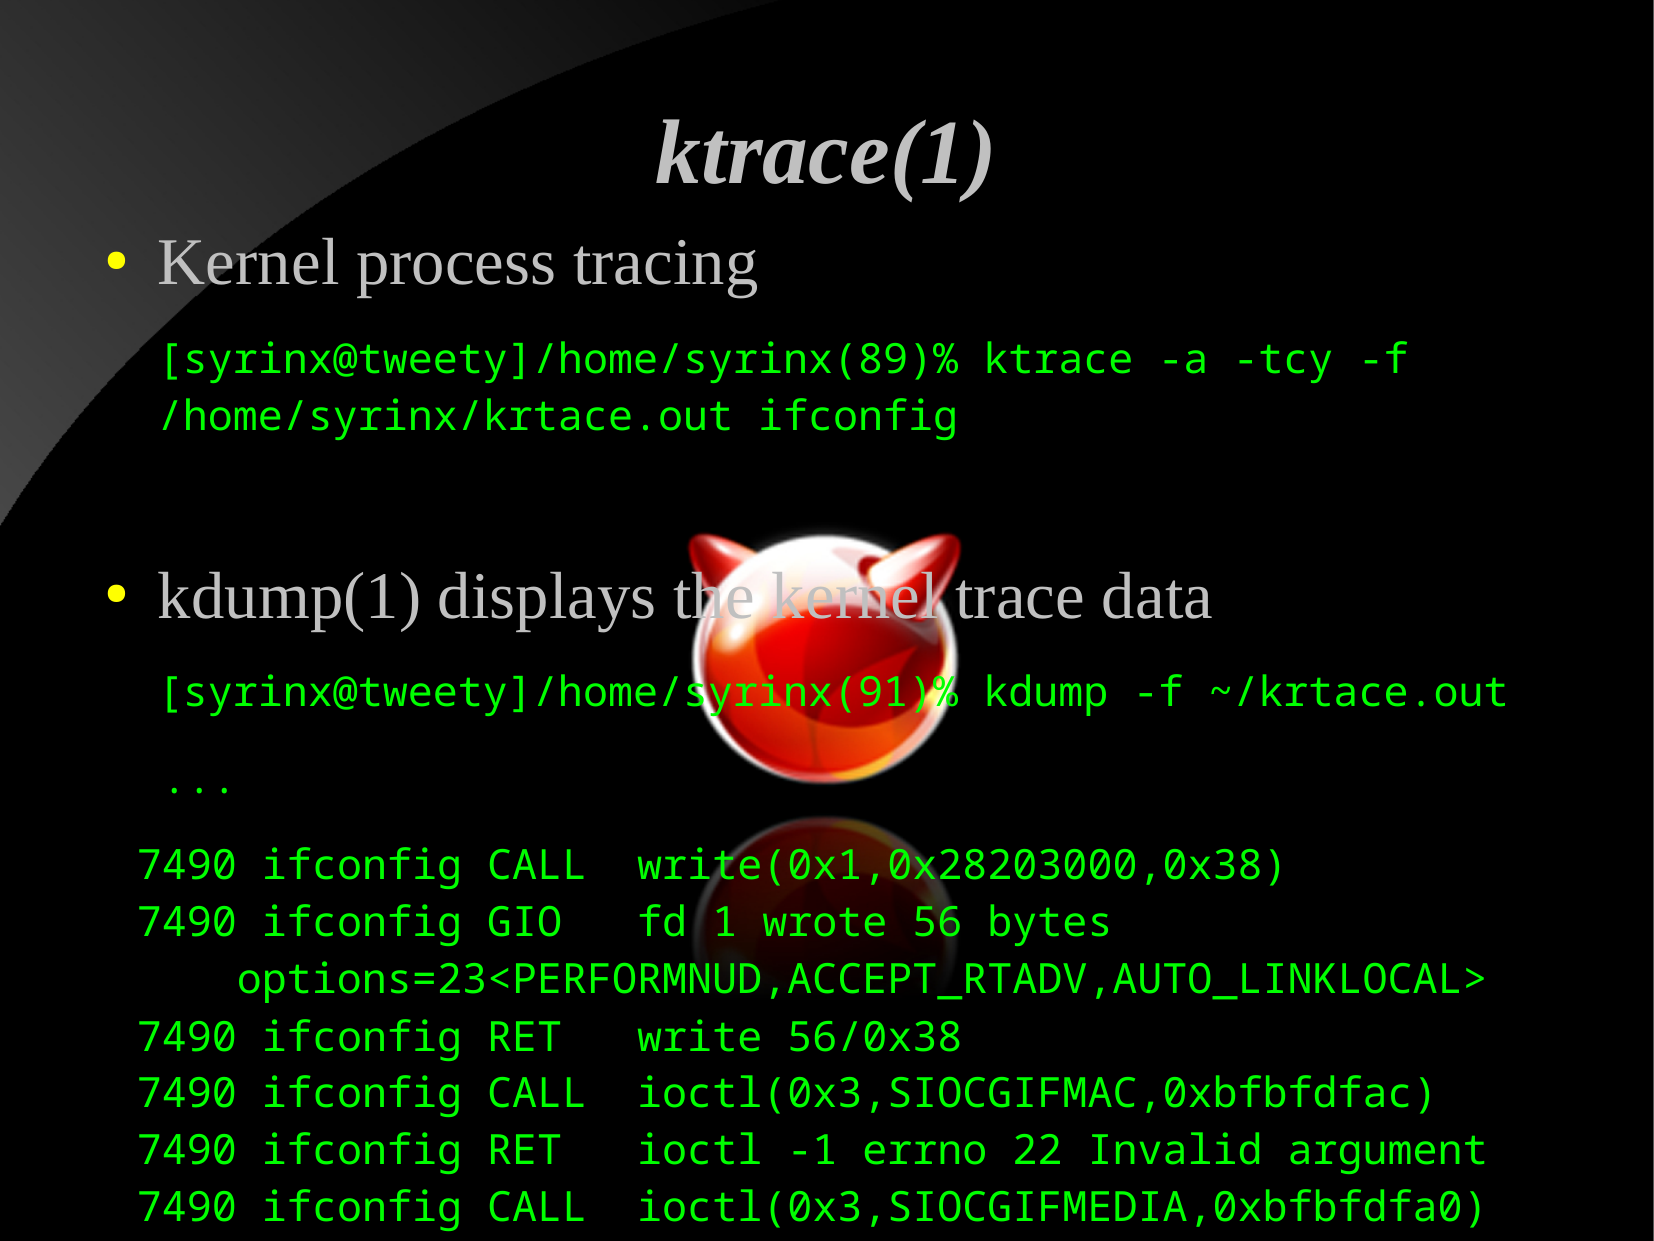

# ktrace(1)
Kernel process tracing
[syrinx@tweety]/home/syrinx(89)% ktrace -a -tcy -f /home/syrinx/krtace.out ifconfig
kdump(1) displays the kernel trace data
[syrinx@tweety]/home/syrinx(91)% kdump -f ~/krtace.out
 ...
 7490 ifconfig CALL write(0x1,0x28203000,0x38)
 7490 ifconfig GIO fd 1 wrote 56 bytes
 options=23<PERFORMNUD,ACCEPT_RTADV,AUTO_LINKLOCAL>
 7490 ifconfig RET write 56/0x38
 7490 ifconfig CALL ioctl(0x3,SIOCGIFMAC,0xbfbfdfac)
 7490 ifconfig RET ioctl -1 errno 22 Invalid argument
 7490 ifconfig CALL ioctl(0x3,SIOCGIFMEDIA,0xbfbfdfa0)
 ...